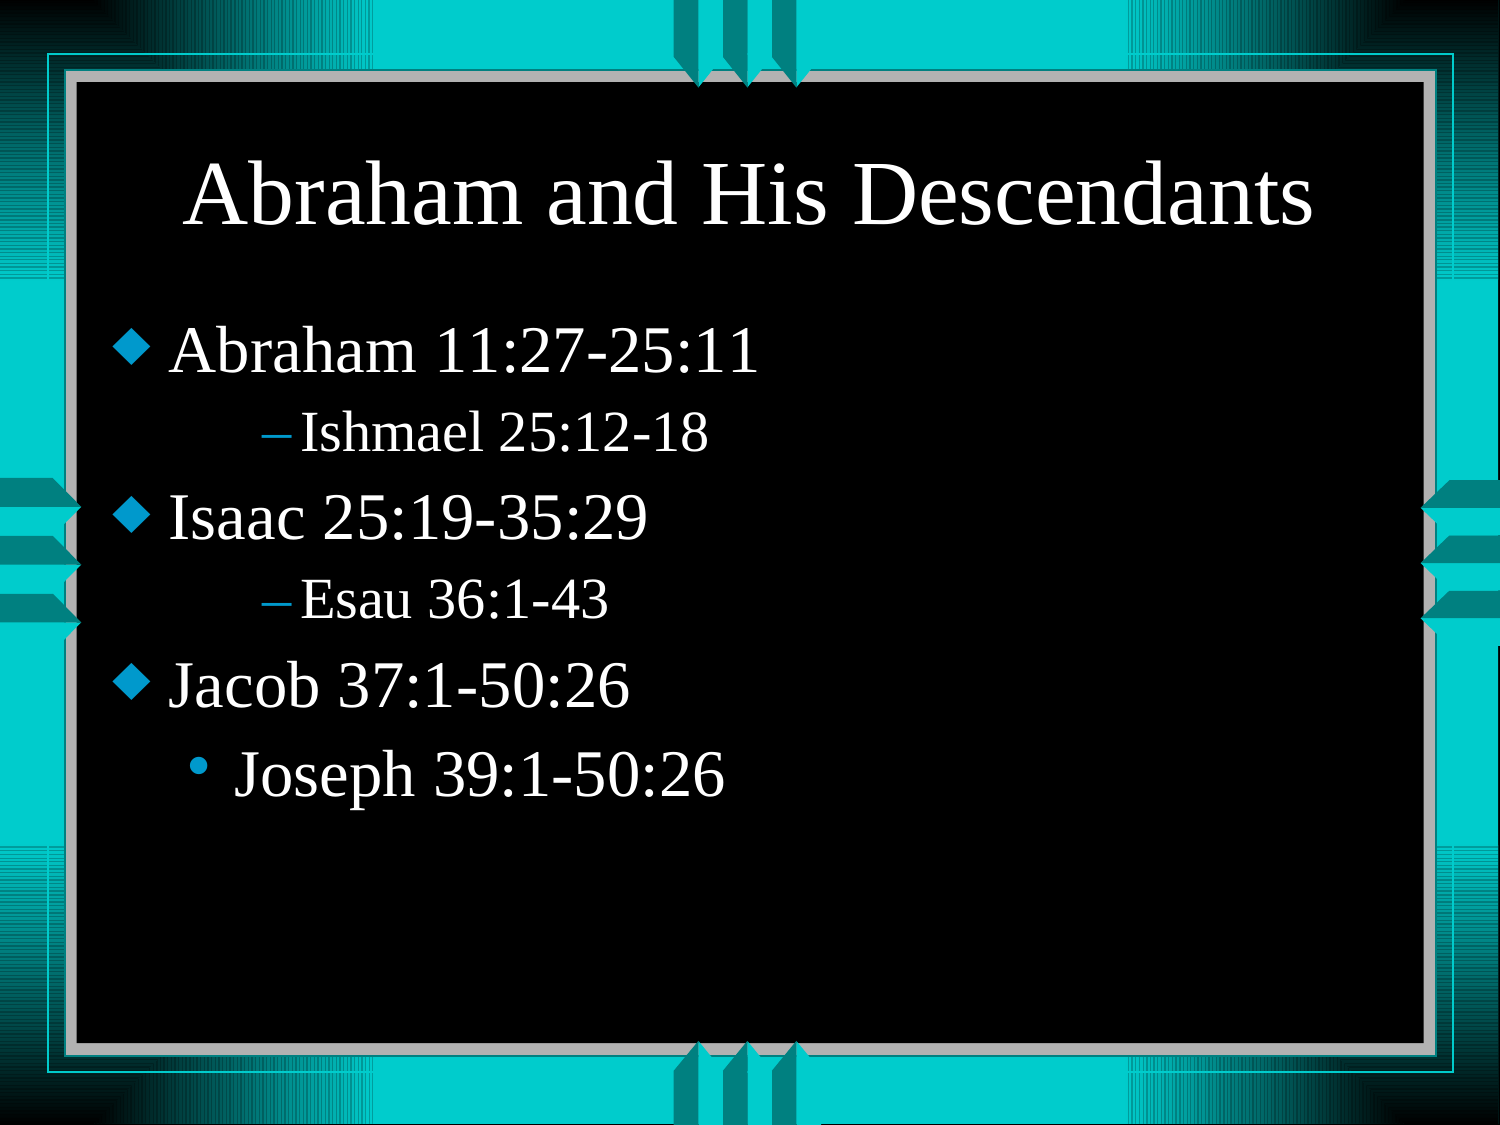

# Abraham and His Descendants
Abraham 11:27-25:11
Ishmael 25:12-18
Isaac 25:19-35:29
Esau 36:1-43
Jacob 37:1-50:26
Joseph 39:1-50:26